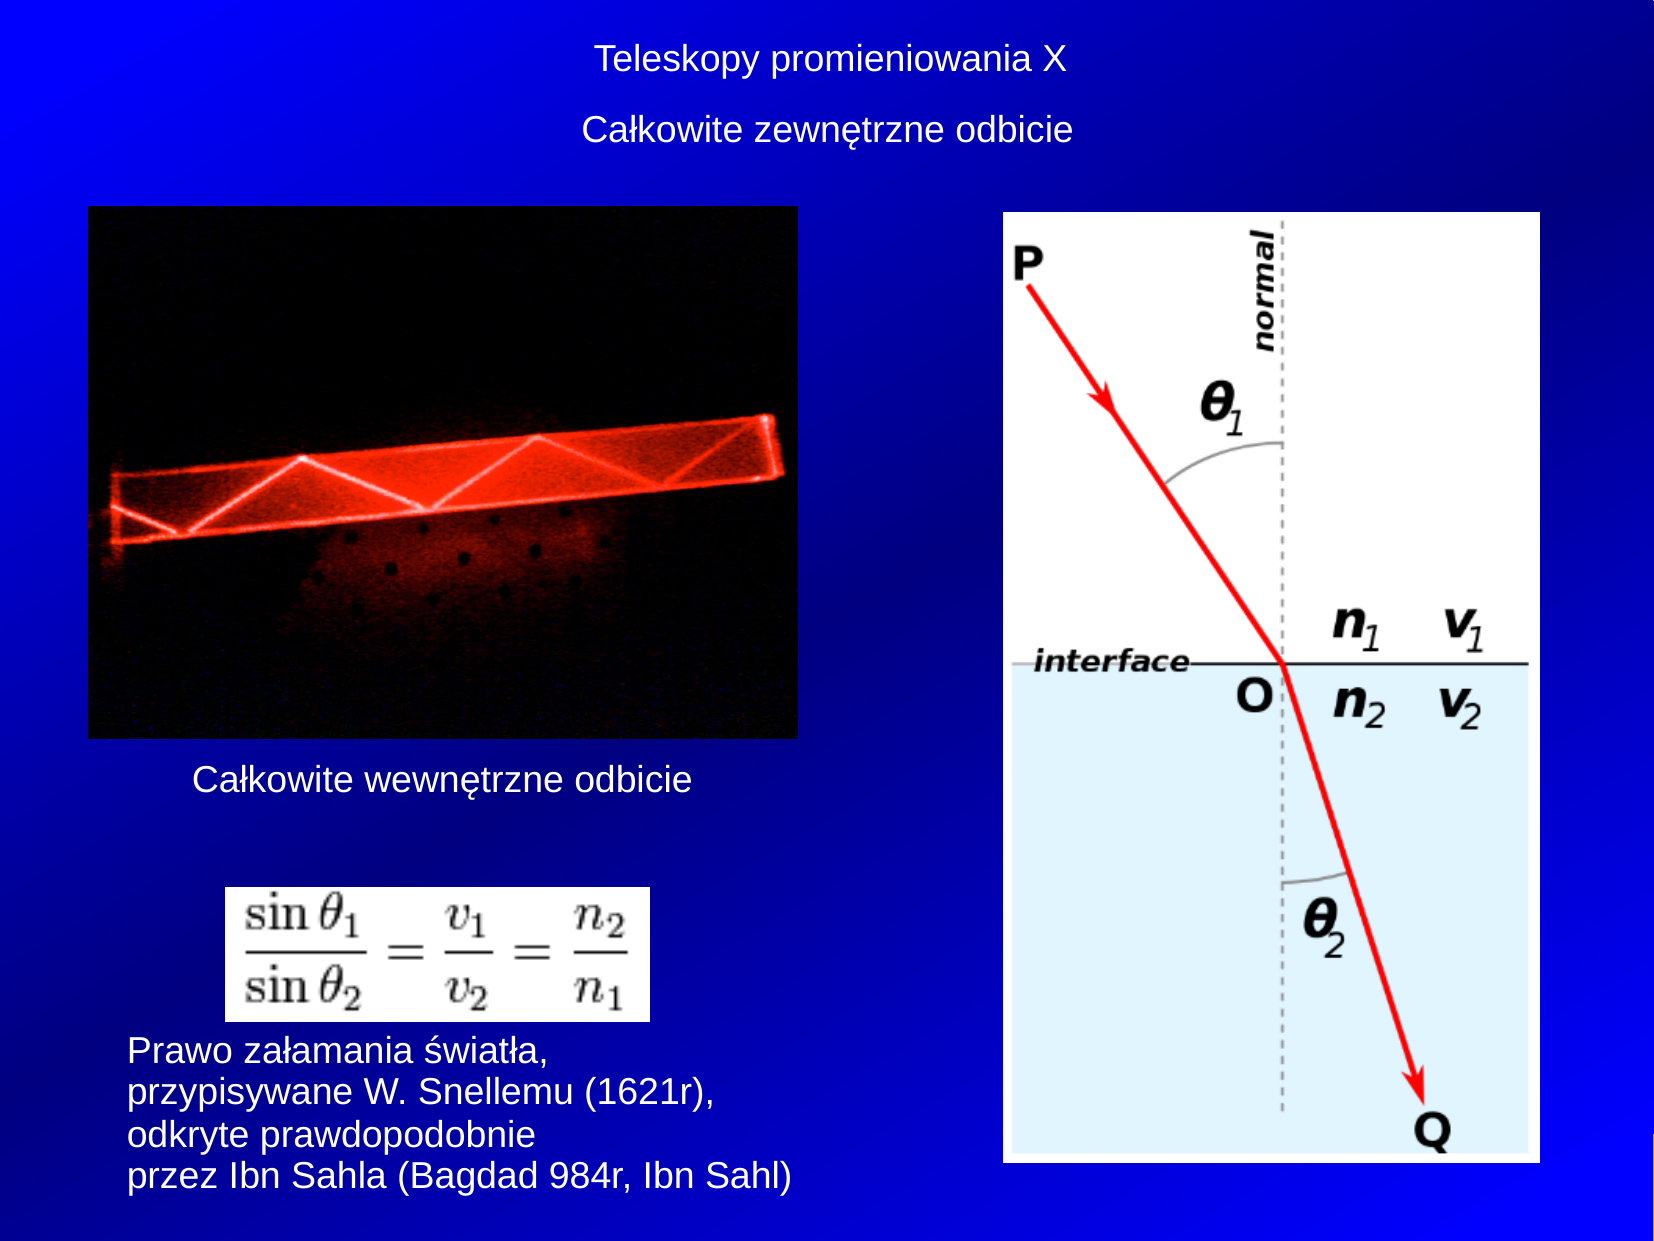

Teleskopy promieniowania X
Całkowite zewnętrzne odbicie
Całkowite wewnętrzne odbicie
Prawo załamania światła,
przypisywane W. Snellemu (1621r),
odkryte prawdopodobnie
przez Ibn Sahla (Bagdad 984r, Ibn Sahl)